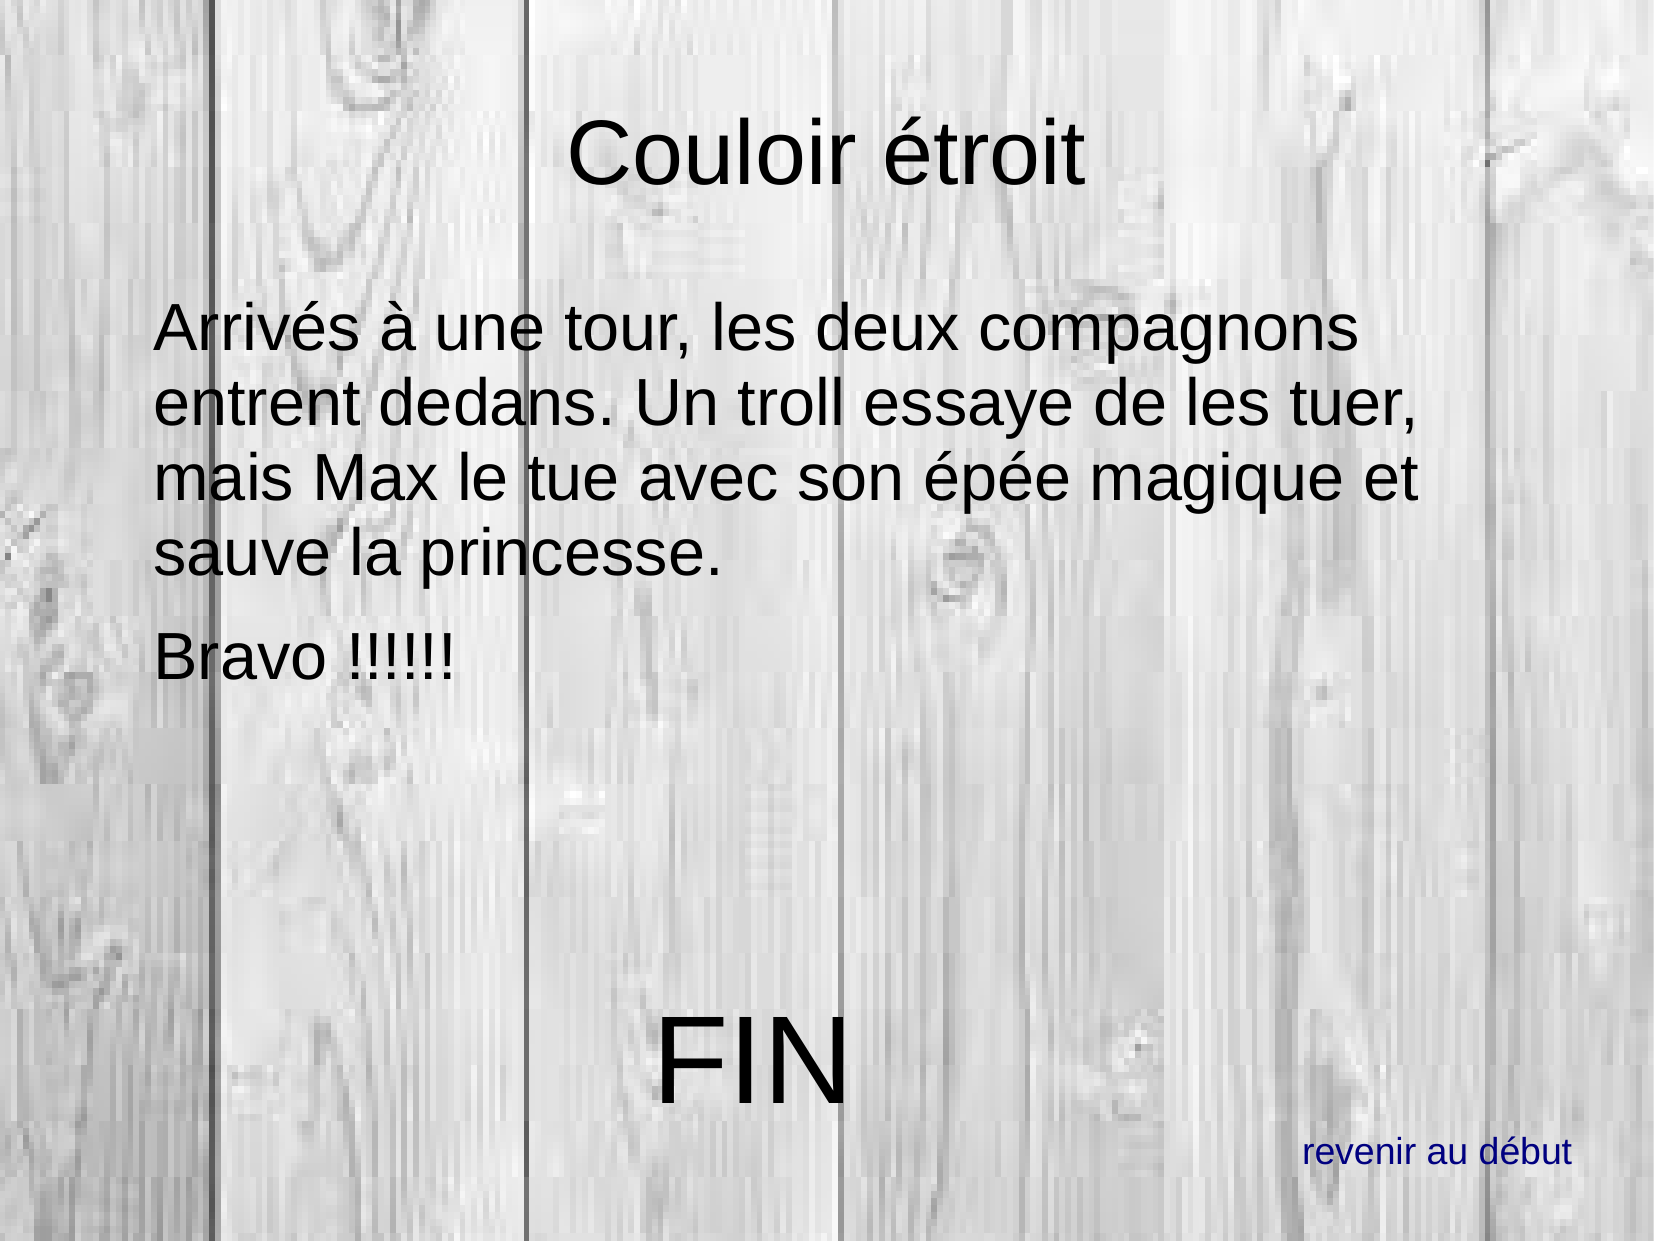

# Couloir étroit
Arrivés à une tour, les deux compagnons entrent dedans. Un troll essaye de les tuer, mais Max le tue avec son épée magique et sauve la princesse.
Bravo !!!!!!
FIN
revenir au début